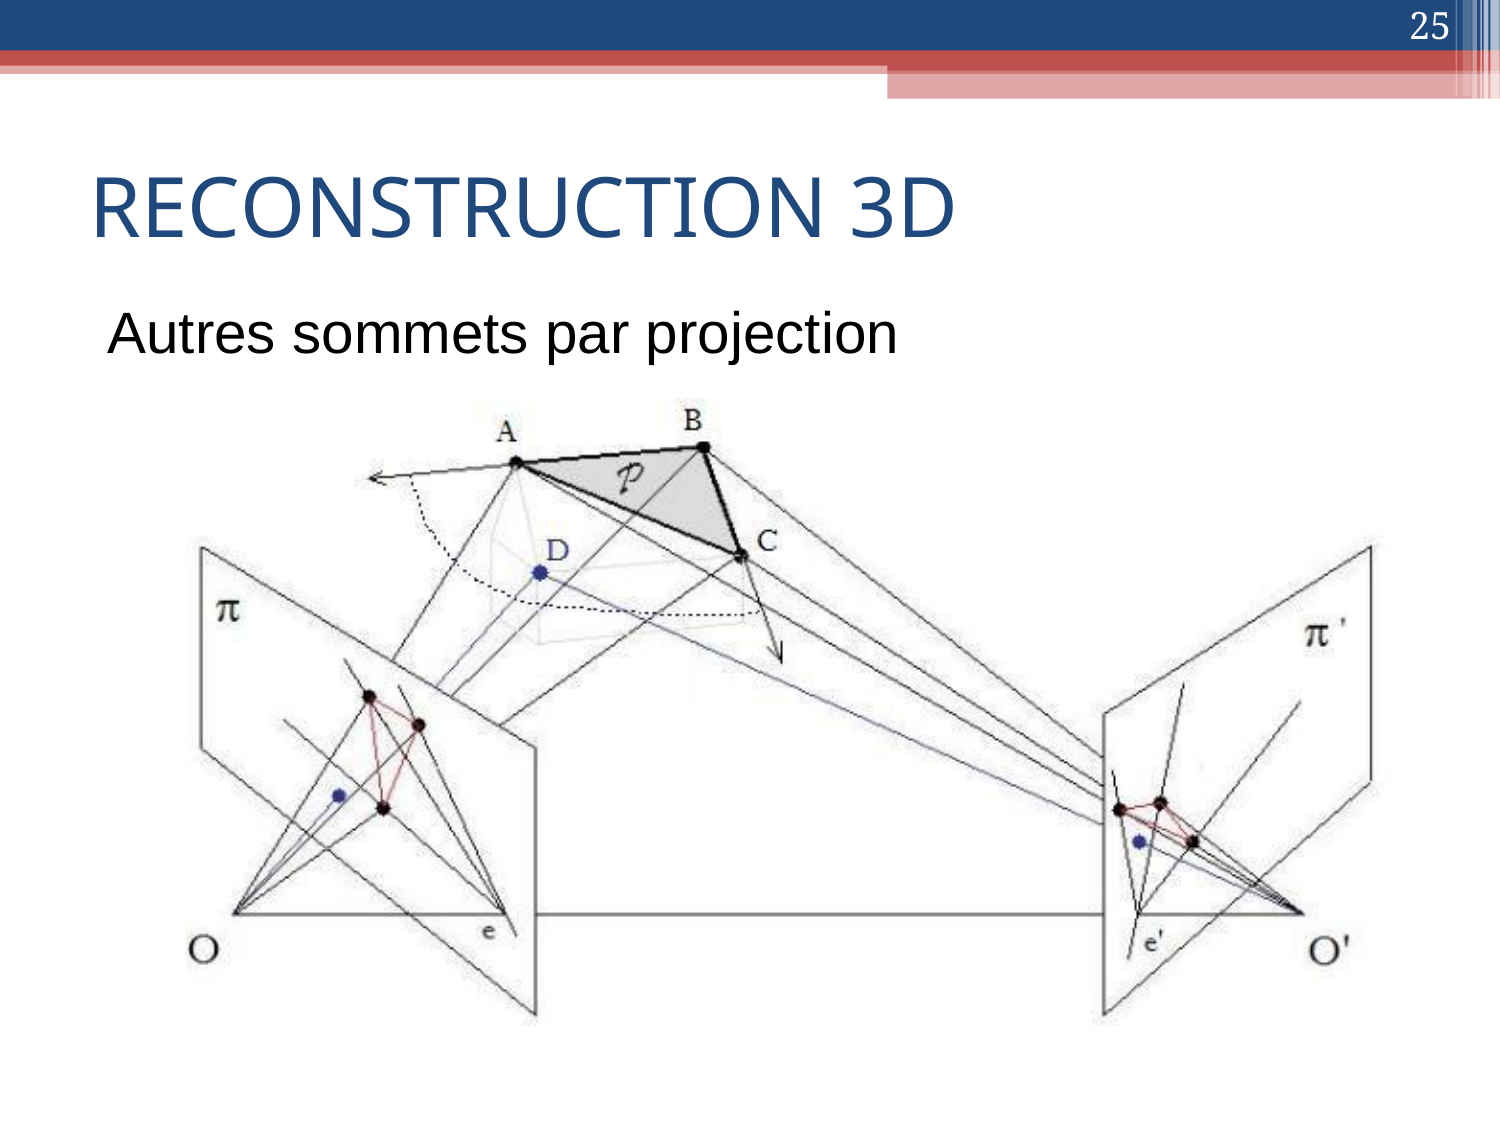

# RECONSTRUCTION 3D
Autres sommets par projection